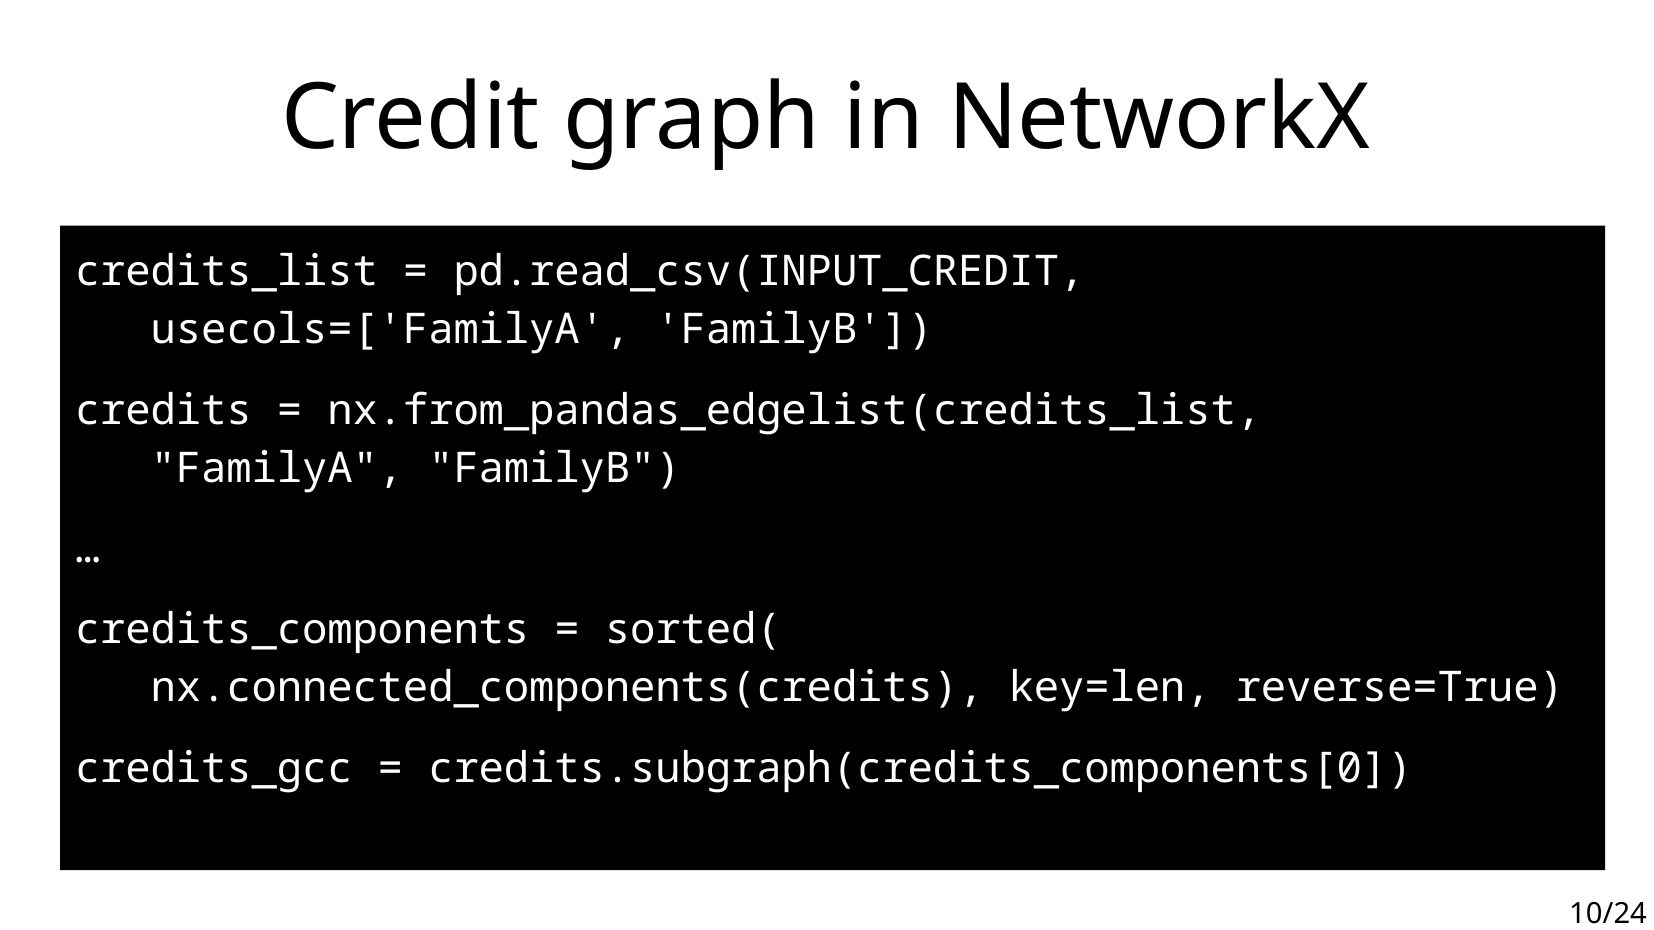

# Credit graph in NetworkX
credits_list = pd.read_csv(INPUT_CREDIT,
 usecols=['FamilyA', 'FamilyB'])
credits = nx.from_pandas_edgelist(credits_list,
 "FamilyA", "FamilyB")
…
credits_components = sorted(
 nx.connected_components(credits), key=len, reverse=True)
credits_gcc = credits.subgraph(credits_components[0])
10